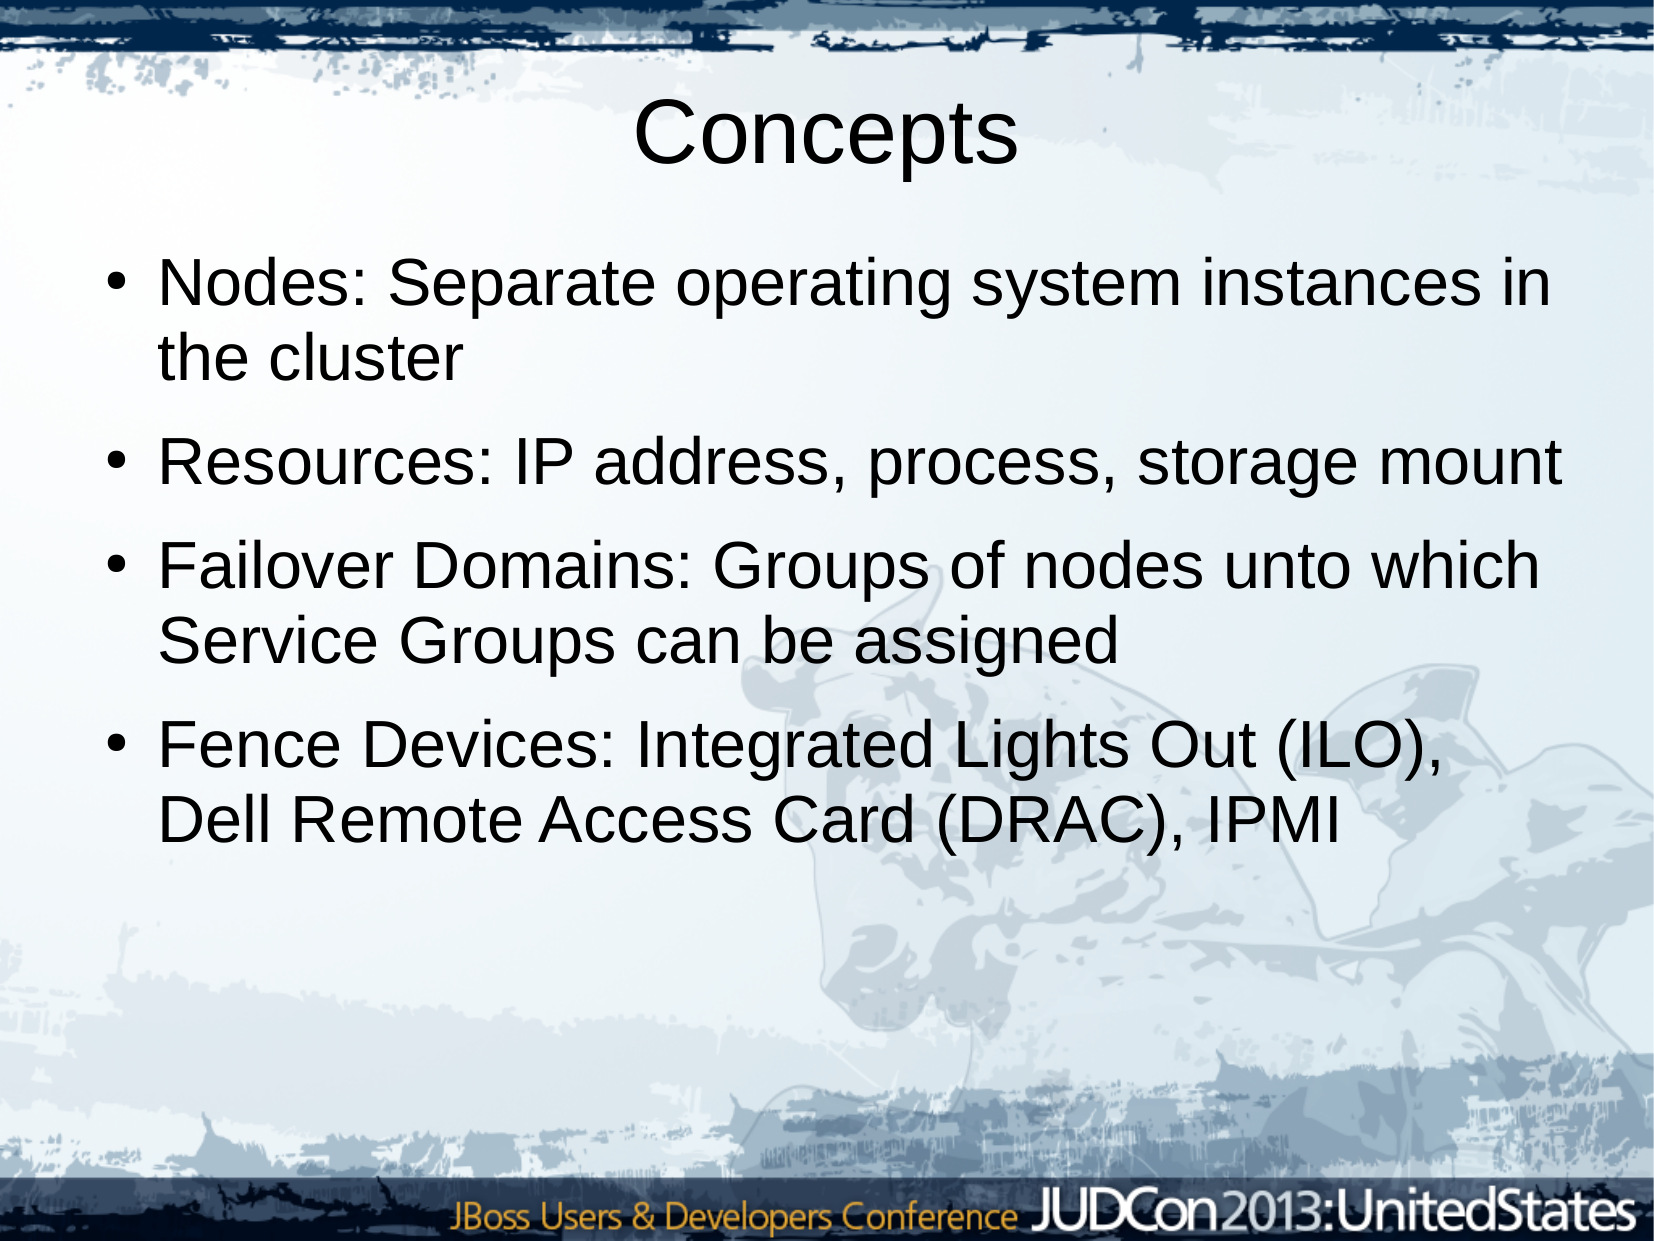

# Concepts
Nodes: Separate operating system instances in the cluster
Resources: IP address, process, storage mount
Failover Domains: Groups of nodes unto which Service Groups can be assigned
Fence Devices: Integrated Lights Out (ILO), Dell Remote Access Card (DRAC), IPMI